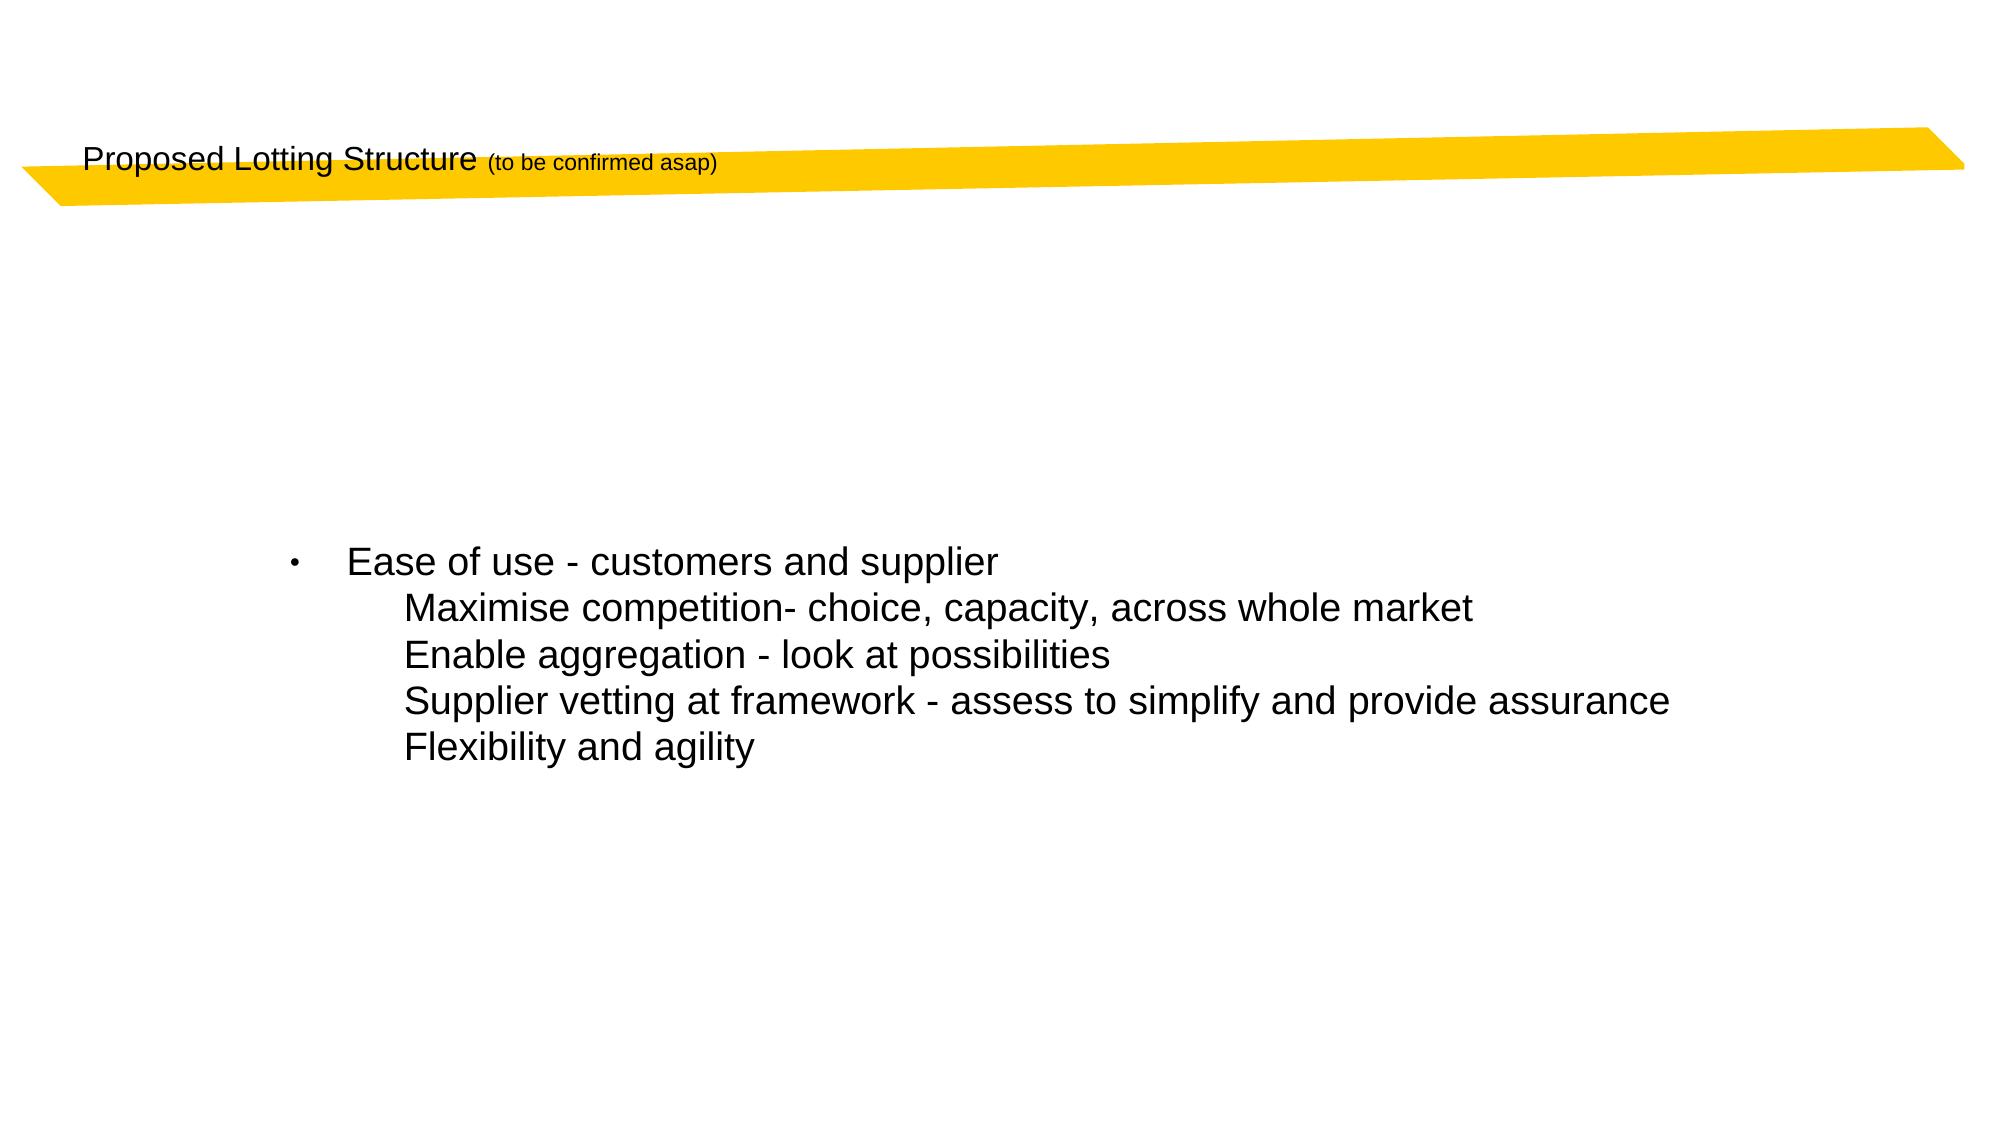

Proposed Lotting Structure (to be confirmed asap)
Ease of use - customers and supplier
Maximise competition- choice, capacity, across whole market
Enable aggregation - look at possibilities
Supplier vetting at framework - assess to simplify and provide assurance
Flexibility and agility